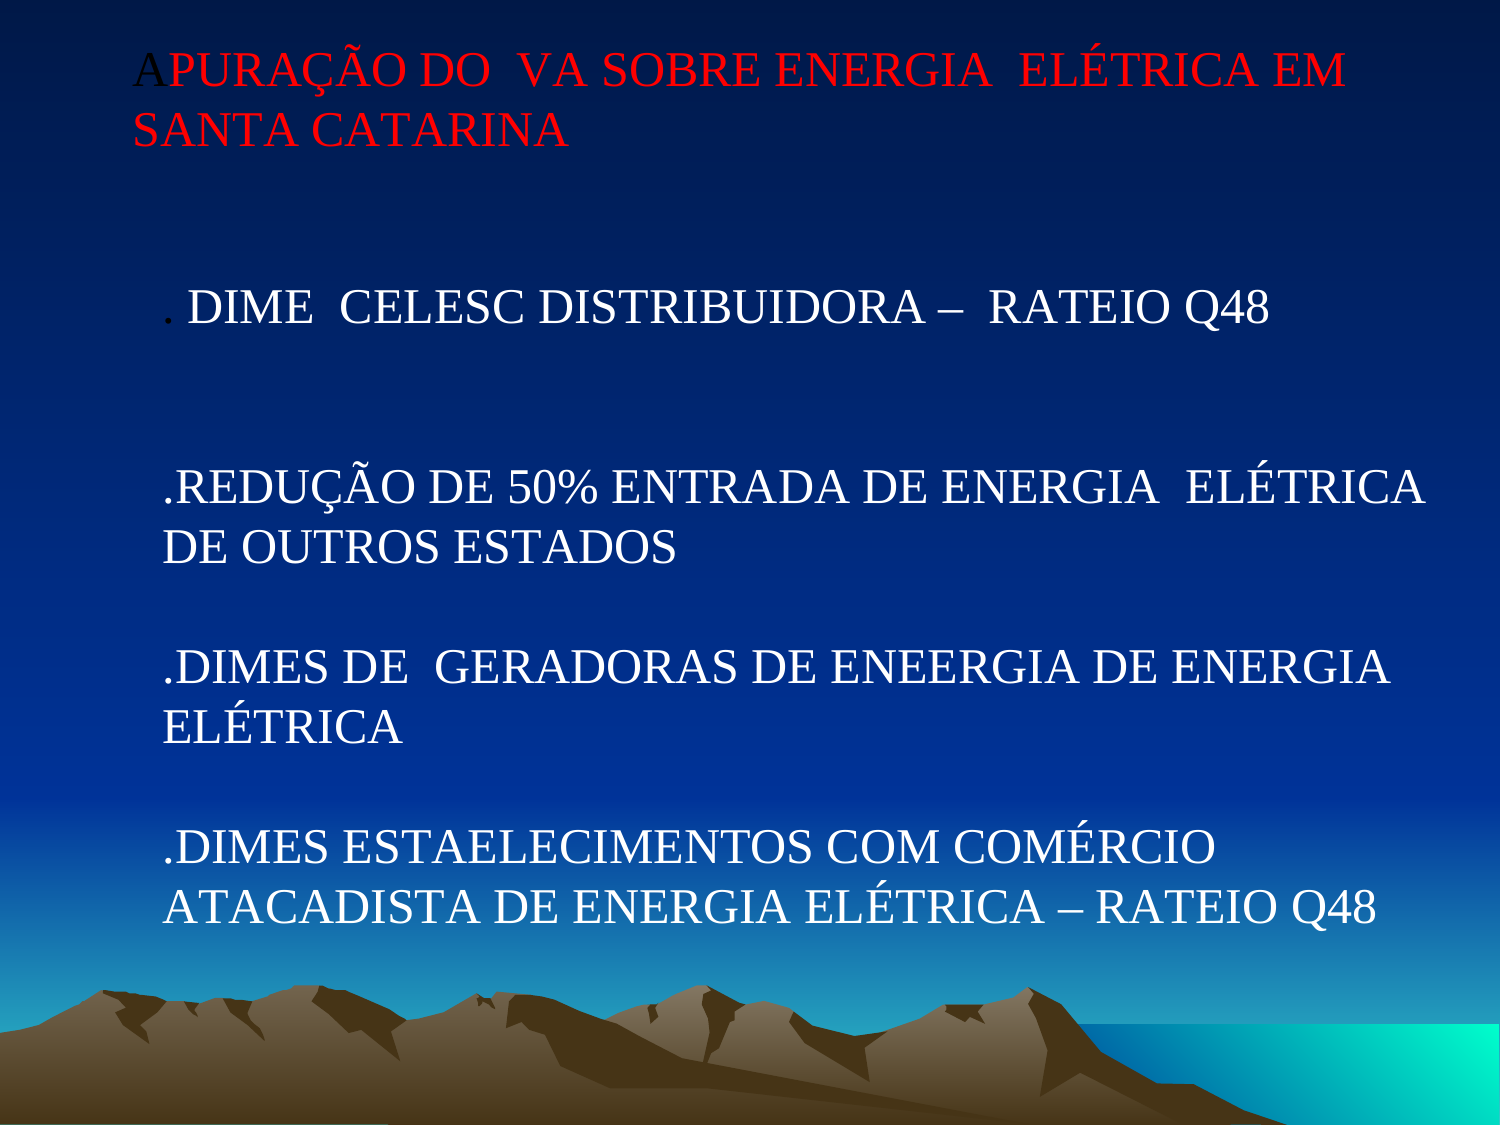

APURAÇÃO DO VA SOBRE ENERGIA ELÉTRICA EM SANTA CATARINA
. DIME CELESC DISTRIBUIDORA – RATEIO Q48
.REDUÇÃO DE 50% ENTRADA DE ENERGIA ELÉTRICA DE OUTROS ESTADOS
.DIMES DE GERADORAS DE ENEERGIA DE ENERGIA ELÉTRICA
.DIMES ESTAELECIMENTOS COM COMÉRCIO ATACADISTA DE ENERGIA ELÉTRICA – RATEIO Q48